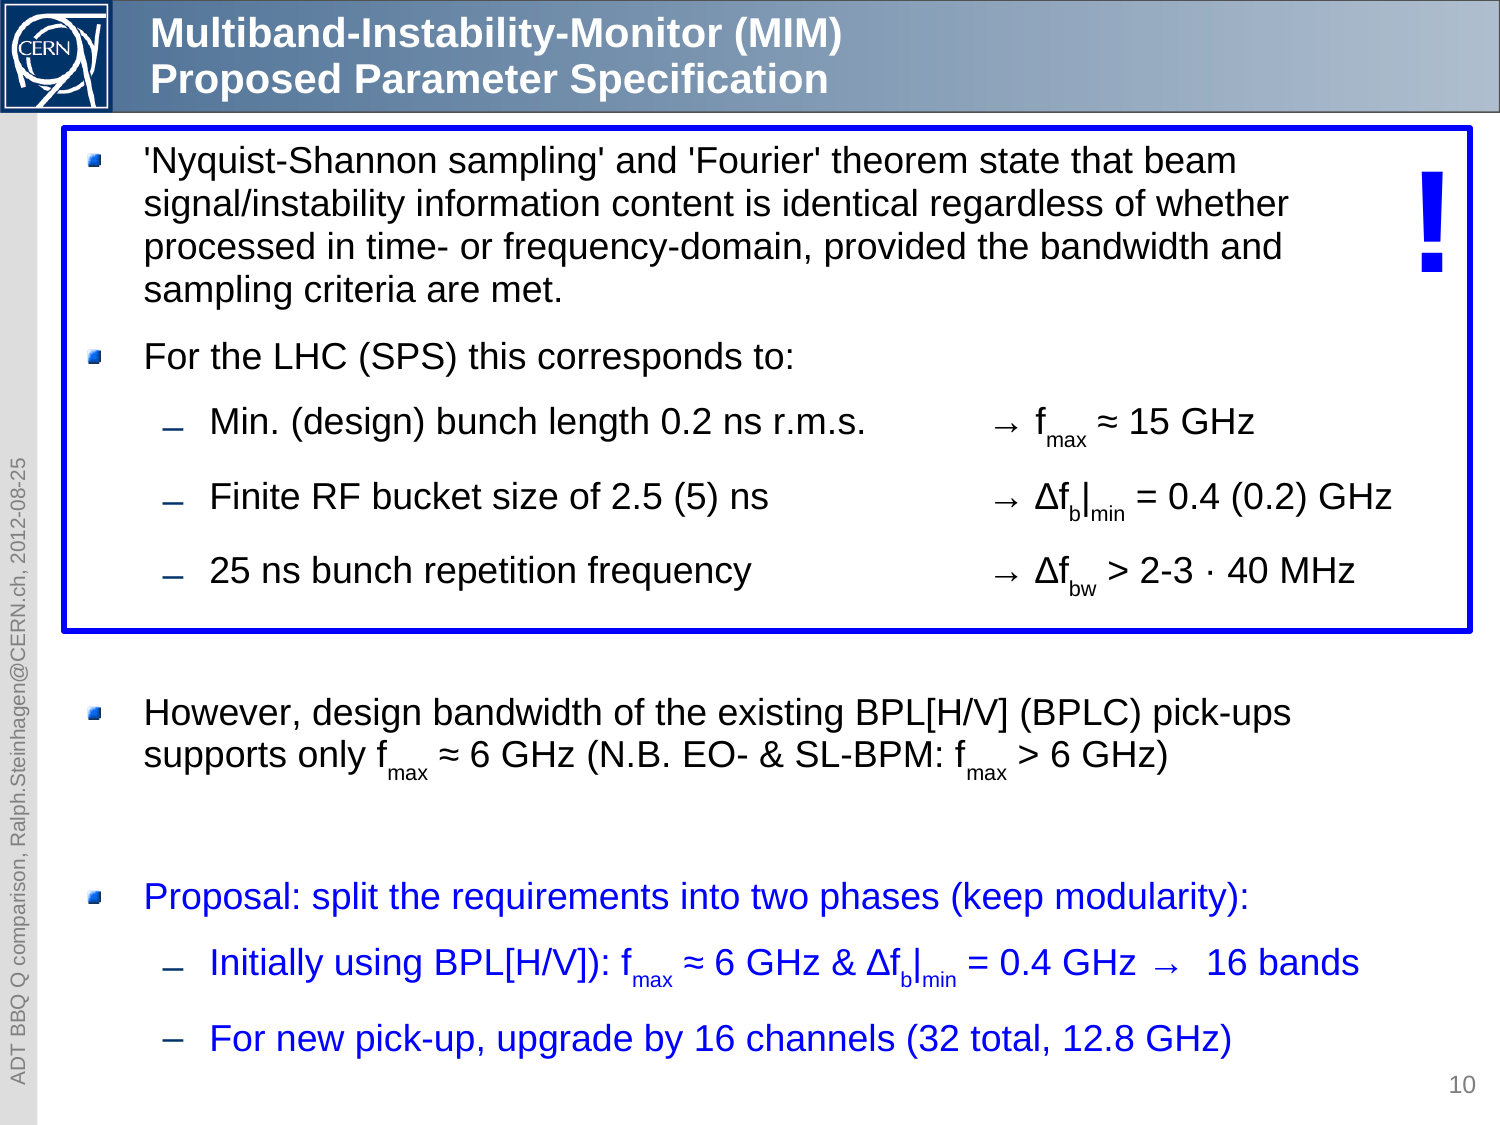

# Multiband-Instability-Monitor (MIM) Proposed Parameter Specification
!
'Nyquist-Shannon sampling' and 'Fourier' theorem state that beam signal/instability information content is identical regardless of whether processed in time- or frequency-domain, provided the bandwidth and sampling criteria are met.
For the LHC (SPS) this corresponds to:
Min. (design) bunch length 0.2 ns r.m.s.	→ fmax ≈ 15 GHz
Finite RF bucket size of 2.5 (5) ns 		→ ∆fb|min = 0.4 (0.2) GHz
25 ns bunch repetition frequency		→ ∆fbw > 2-3 · 40 MHz
However, design bandwidth of the existing BPL[H/V] (BPLC) pick-ups supports only fmax ≈ 6 GHz (N.B. EO- & SL-BPM: fmax > 6 GHz)
Proposal: split the requirements into two phases (keep modularity):
Initially using BPL[H/V]): fmax ≈ 6 GHz & ∆fb|min = 0.4 GHz → 16 bands
For new pick-up, upgrade by 16 channels (32 total, 12.8 GHz)